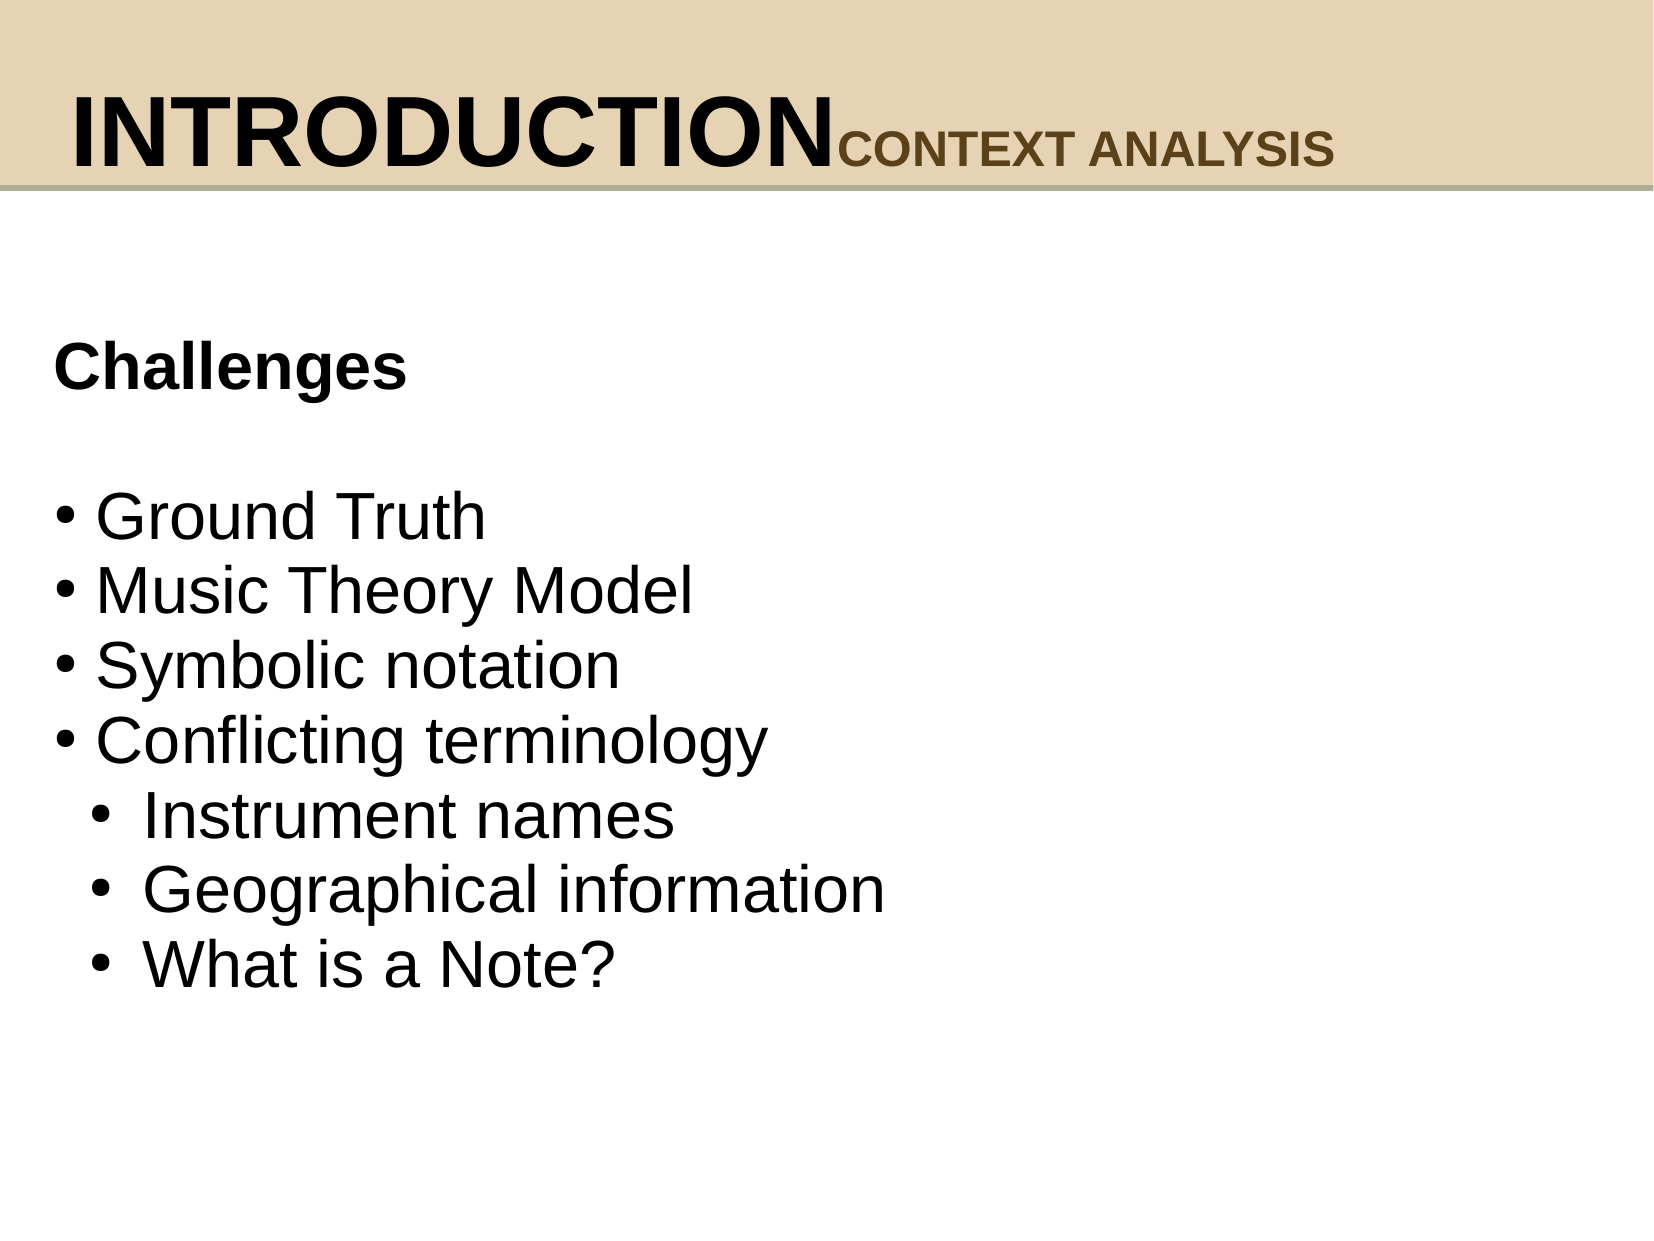

INTRODUCTIONCONTEXT ANALYSIS
# Challenges
 Ground Truth
 Music Theory Model
 Symbolic notation
 Conflicting terminology
 Instrument names
 Geographical information
 What is a Note?